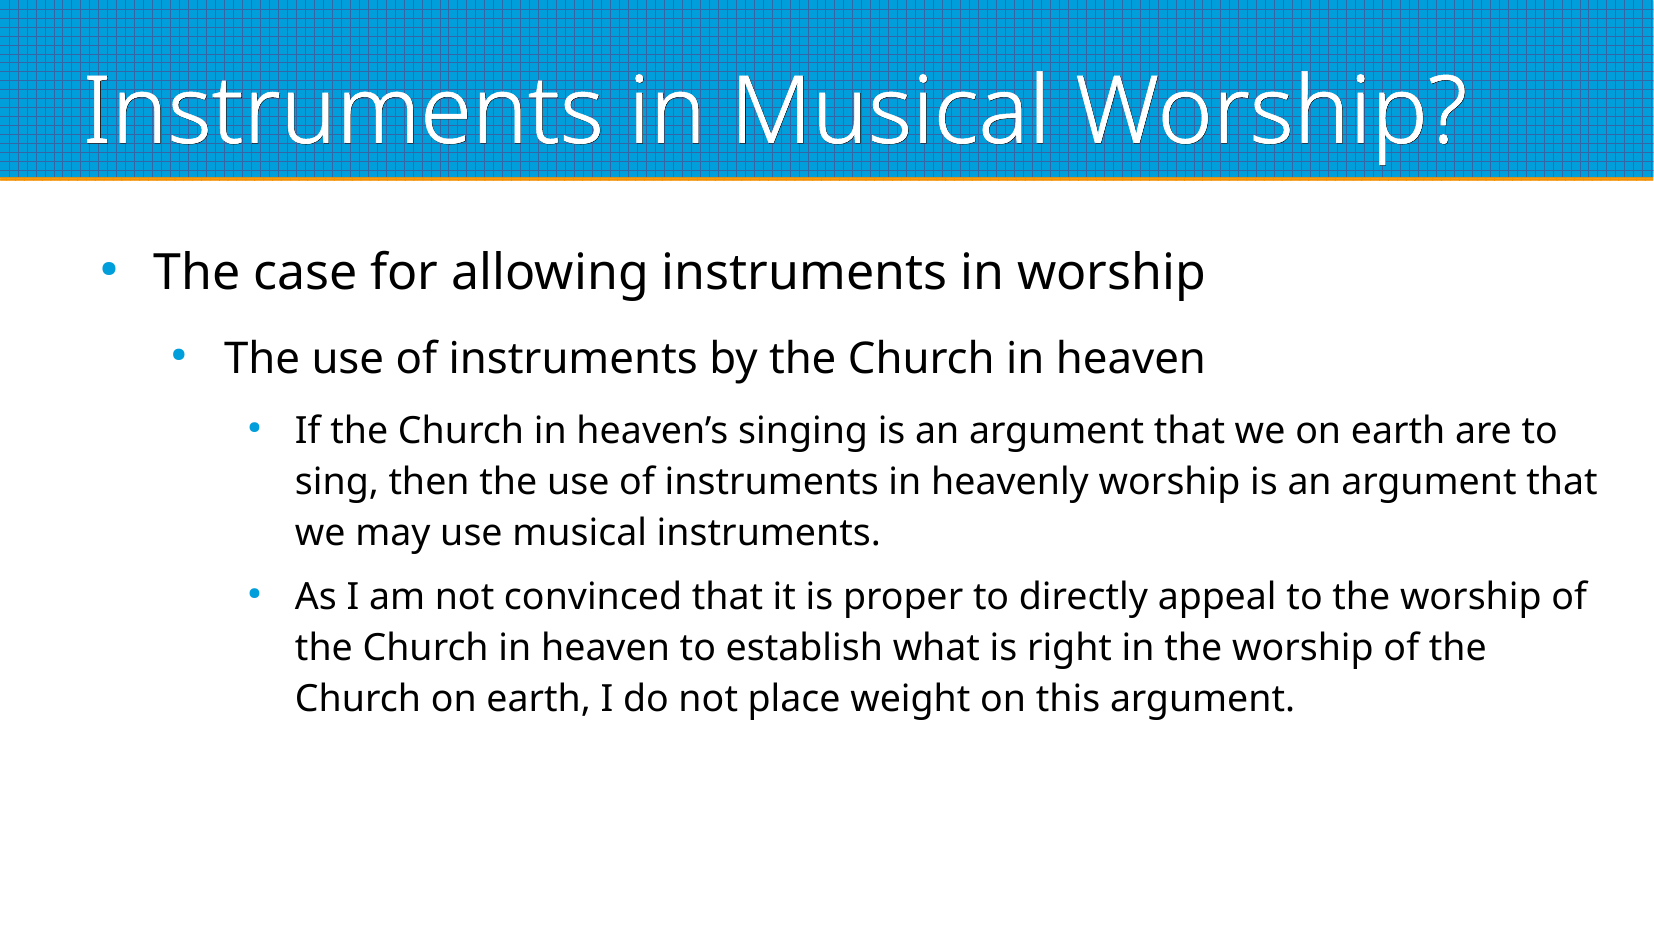

# Instruments in Musical Worship?
The case for allowing instruments in worship
The use of instruments by the Church in heaven
If the Church in heaven’s singing is an argument that we on earth are to sing, then the use of instruments in heavenly worship is an argument that we may use musical instruments.
As I am not convinced that it is proper to directly appeal to the worship of the Church in heaven to establish what is right in the worship of the Church on earth, I do not place weight on this argument.